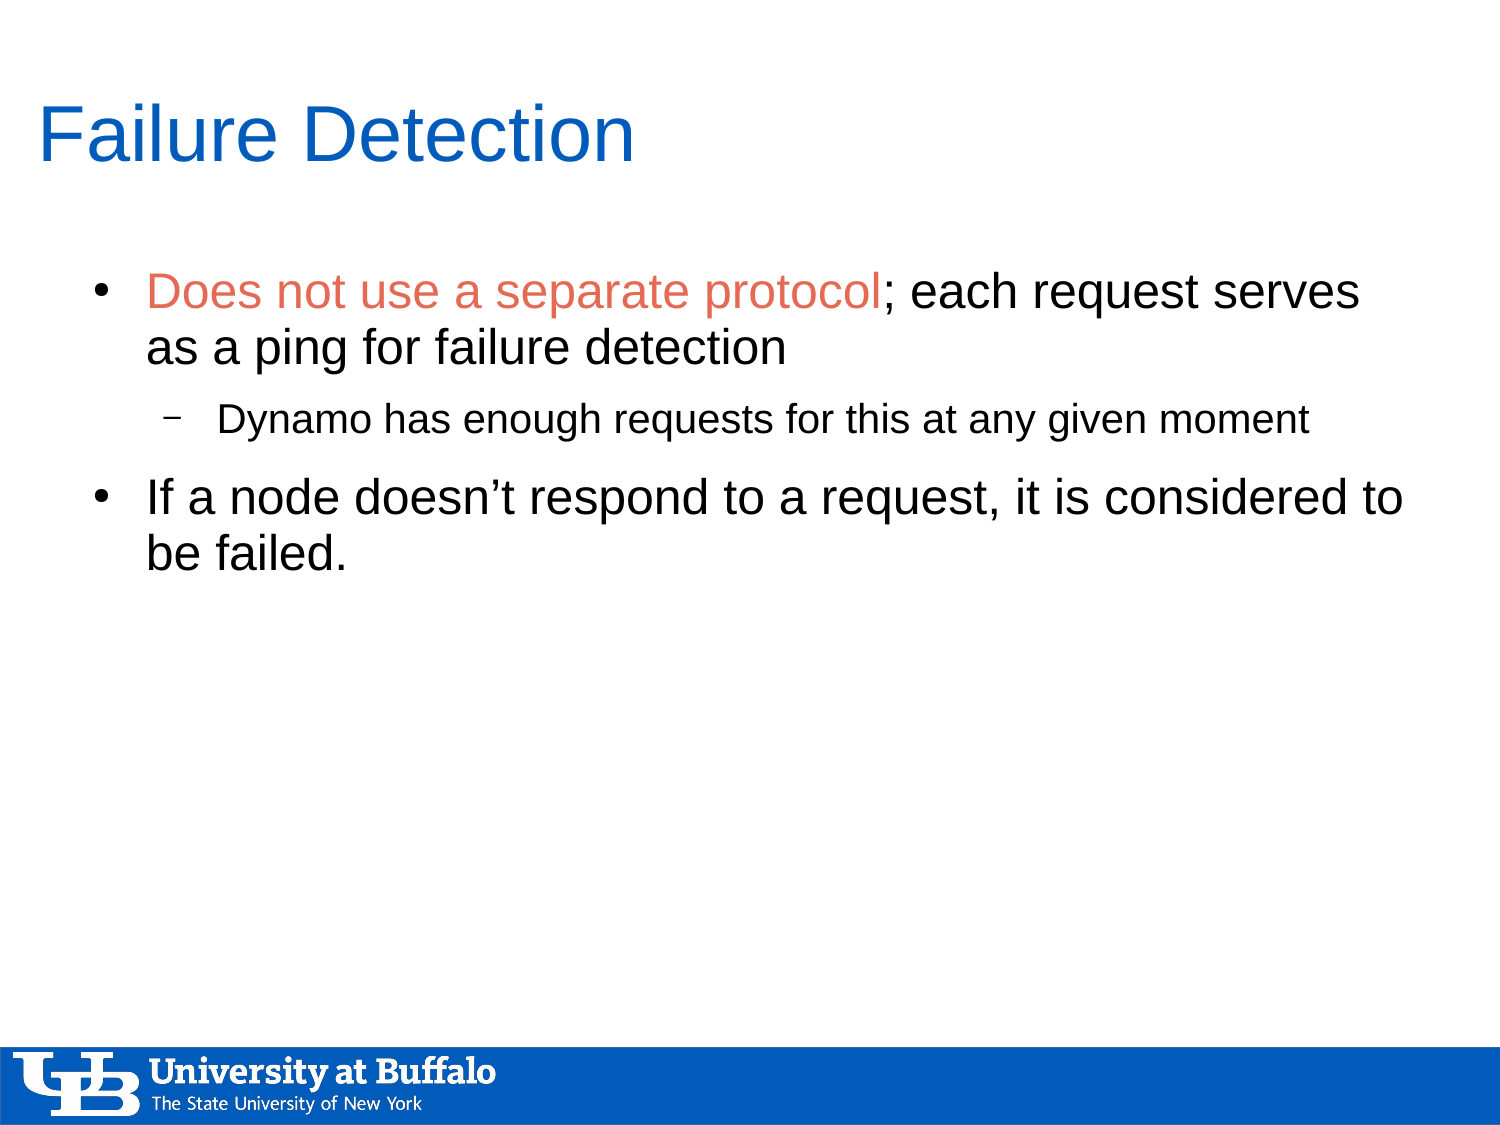

# Failure Detection
Does not use a separate protocol; each request serves as a ping for failure detection
Dynamo has enough requests for this at any given moment
If a node doesn’t respond to a request, it is considered to be failed.